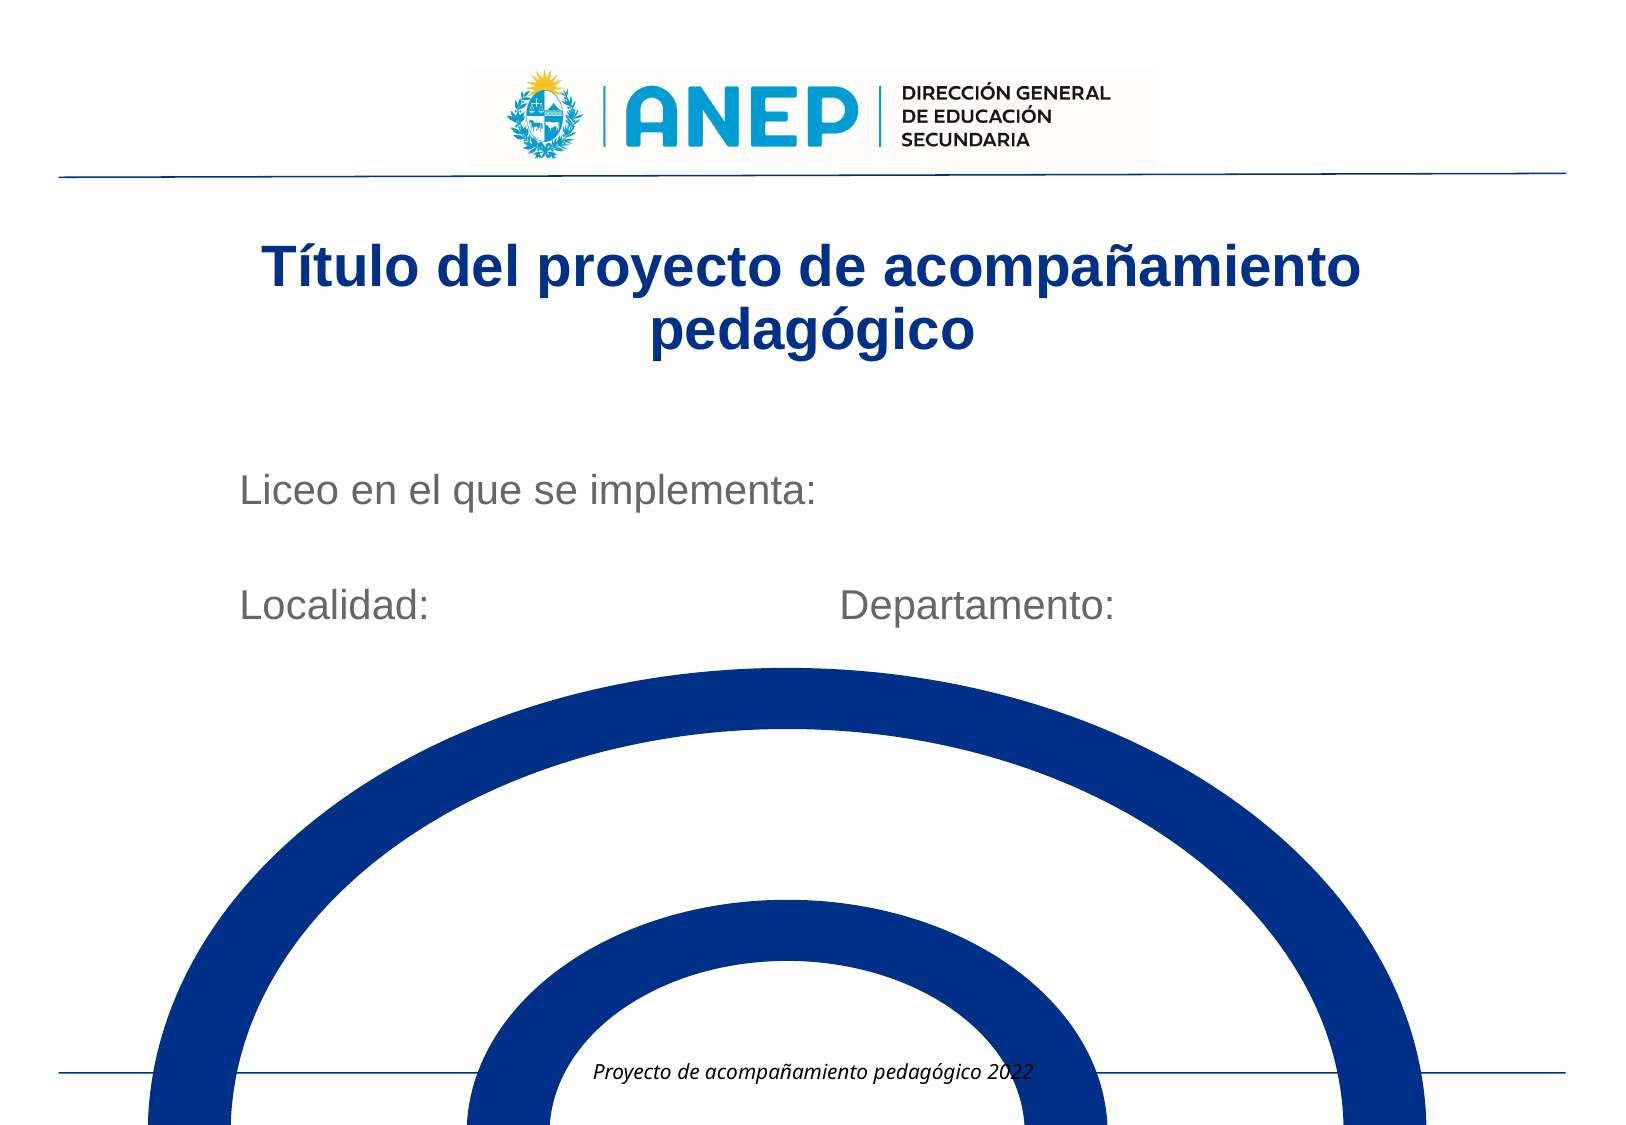

Título del proyecto de acompañamiento pedagógico
# Liceo en el que se implementa:
Localidad:						Departamento:
Proyecto de acompañamiento pedagógico 2022